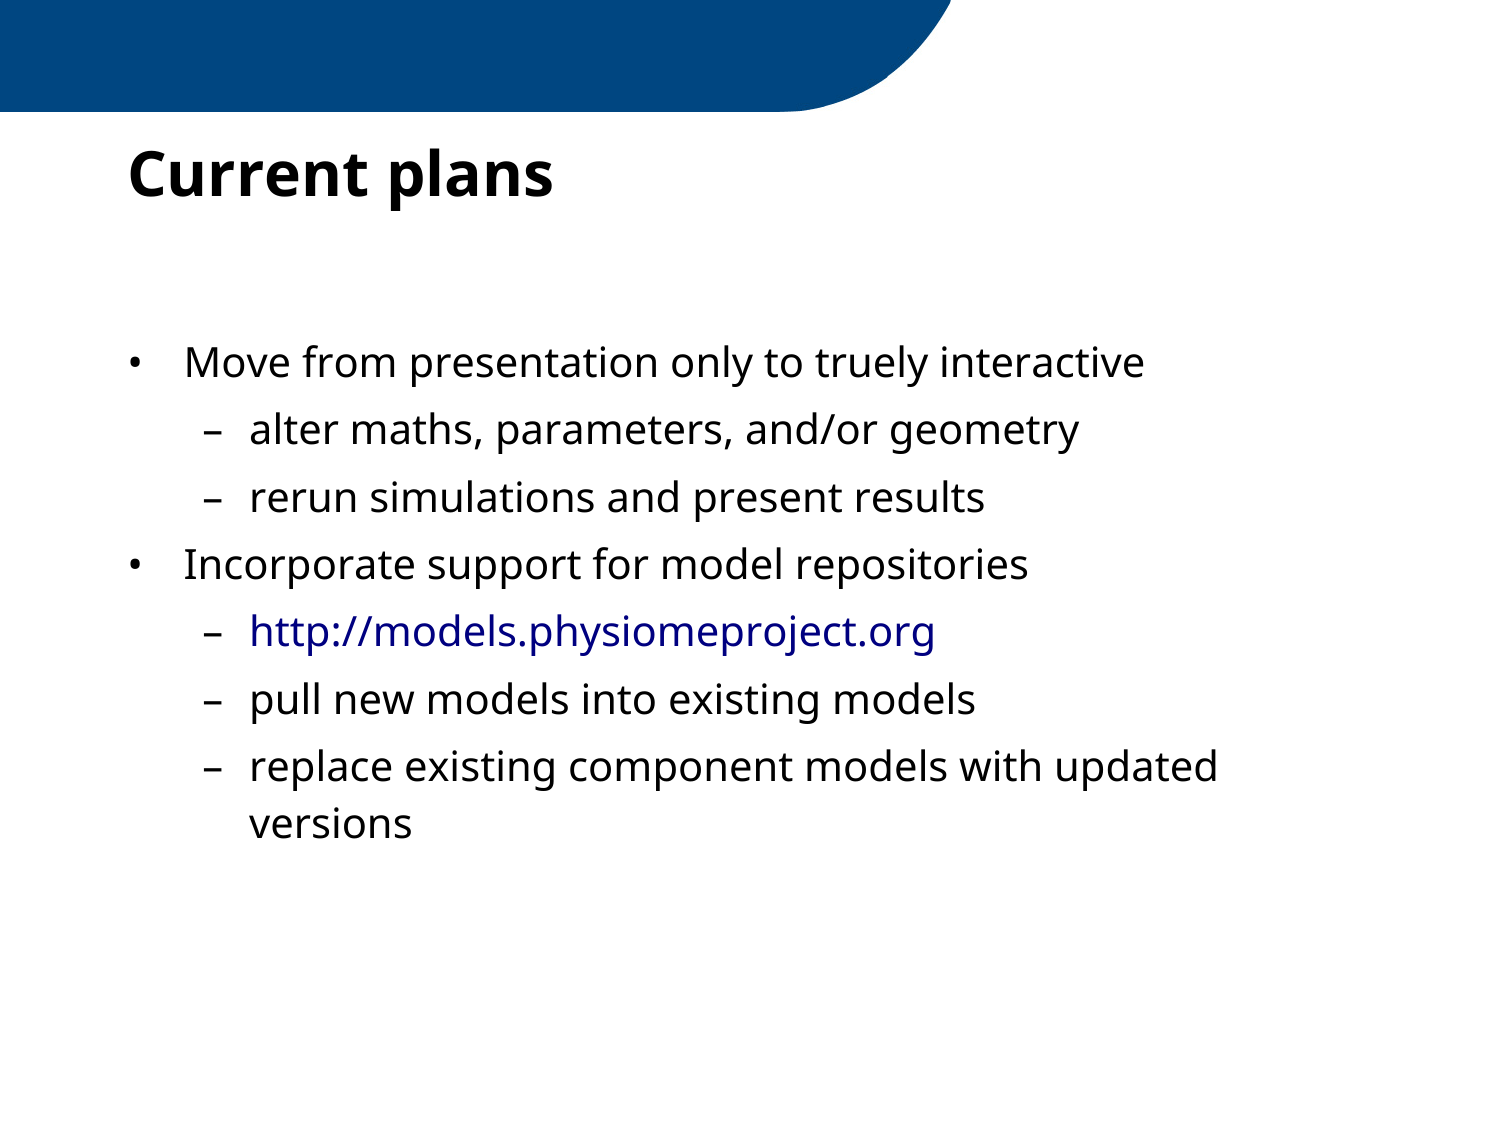

# Current plans
Move from presentation only to truely interactive
alter maths, parameters, and/or geometry
rerun simulations and present results
Incorporate support for model repositories
http://models.physiomeproject.org
pull new models into existing models
replace existing component models with updated versions